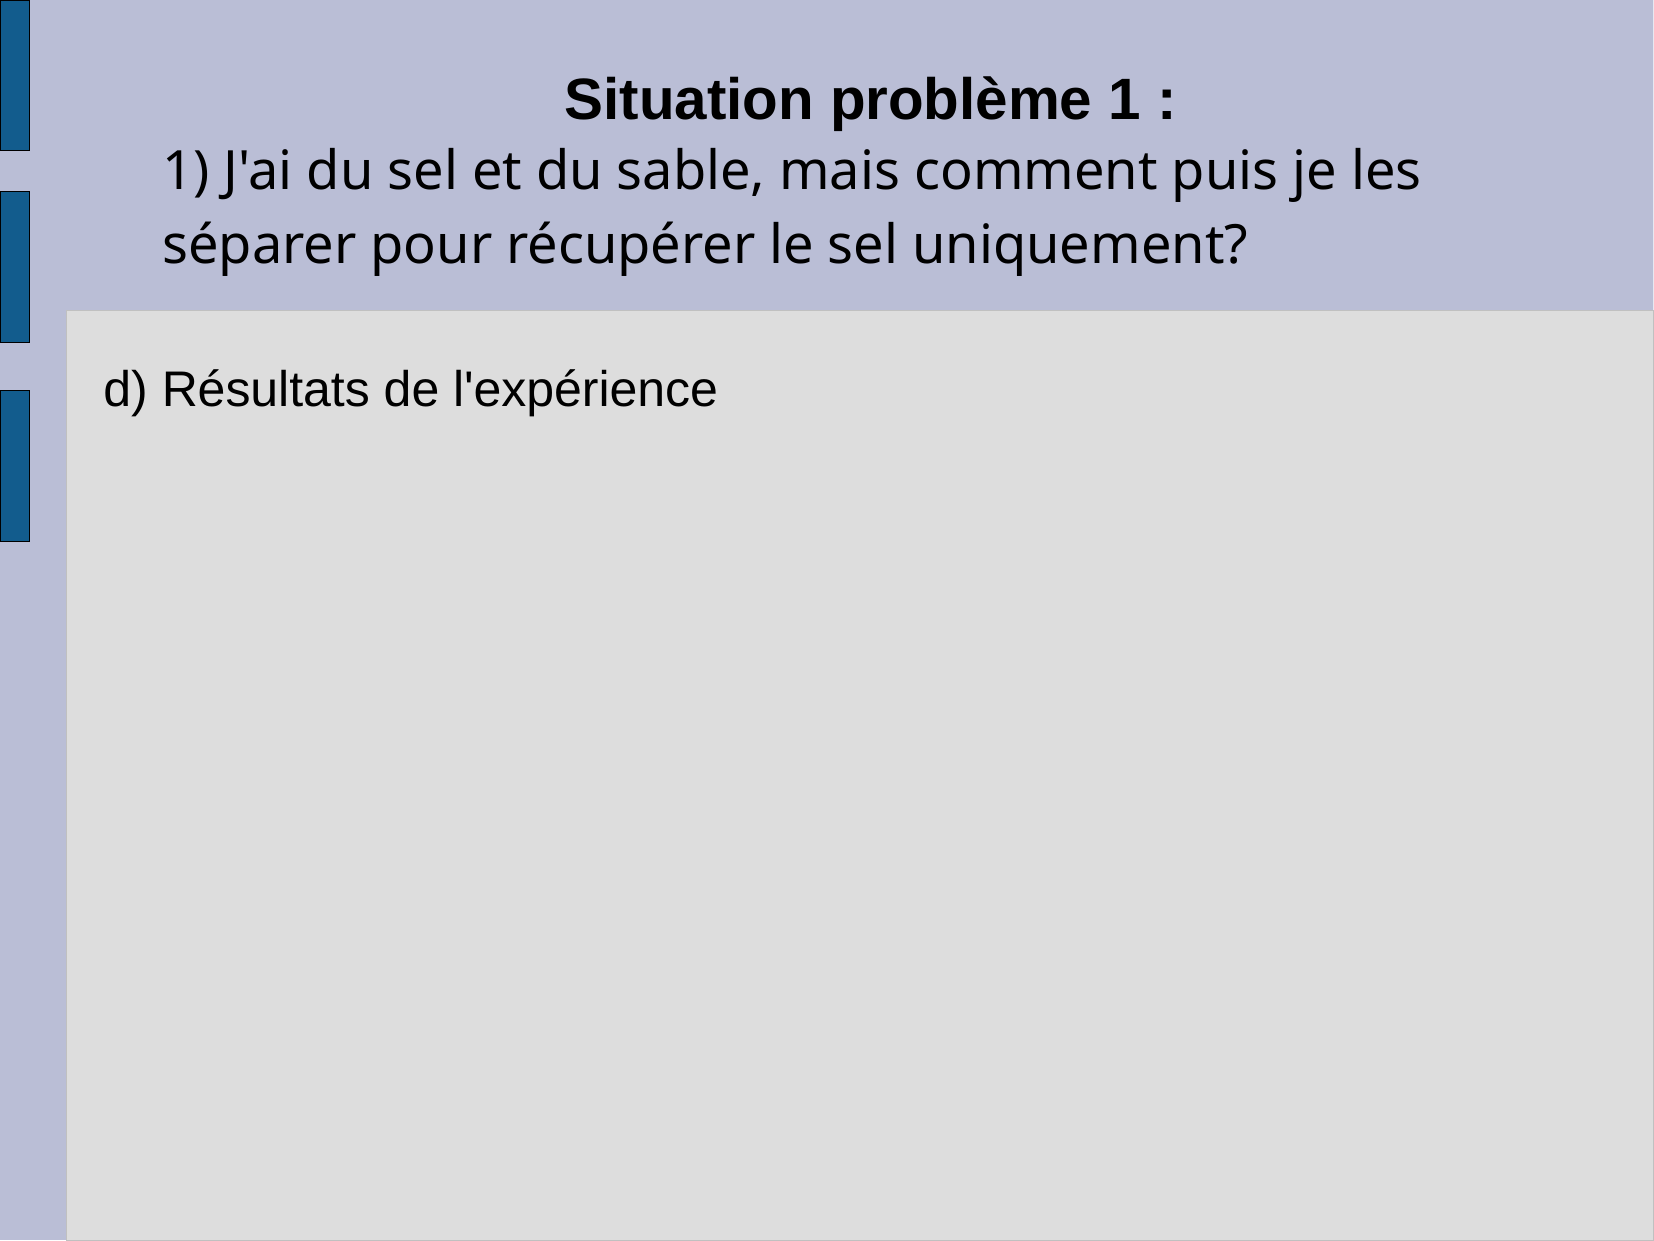

Situation problème 1 :
1) J'ai du sel et du sable, mais comment puis je les séparer pour récupérer le sel uniquement?
d) Résultats de l'expérience